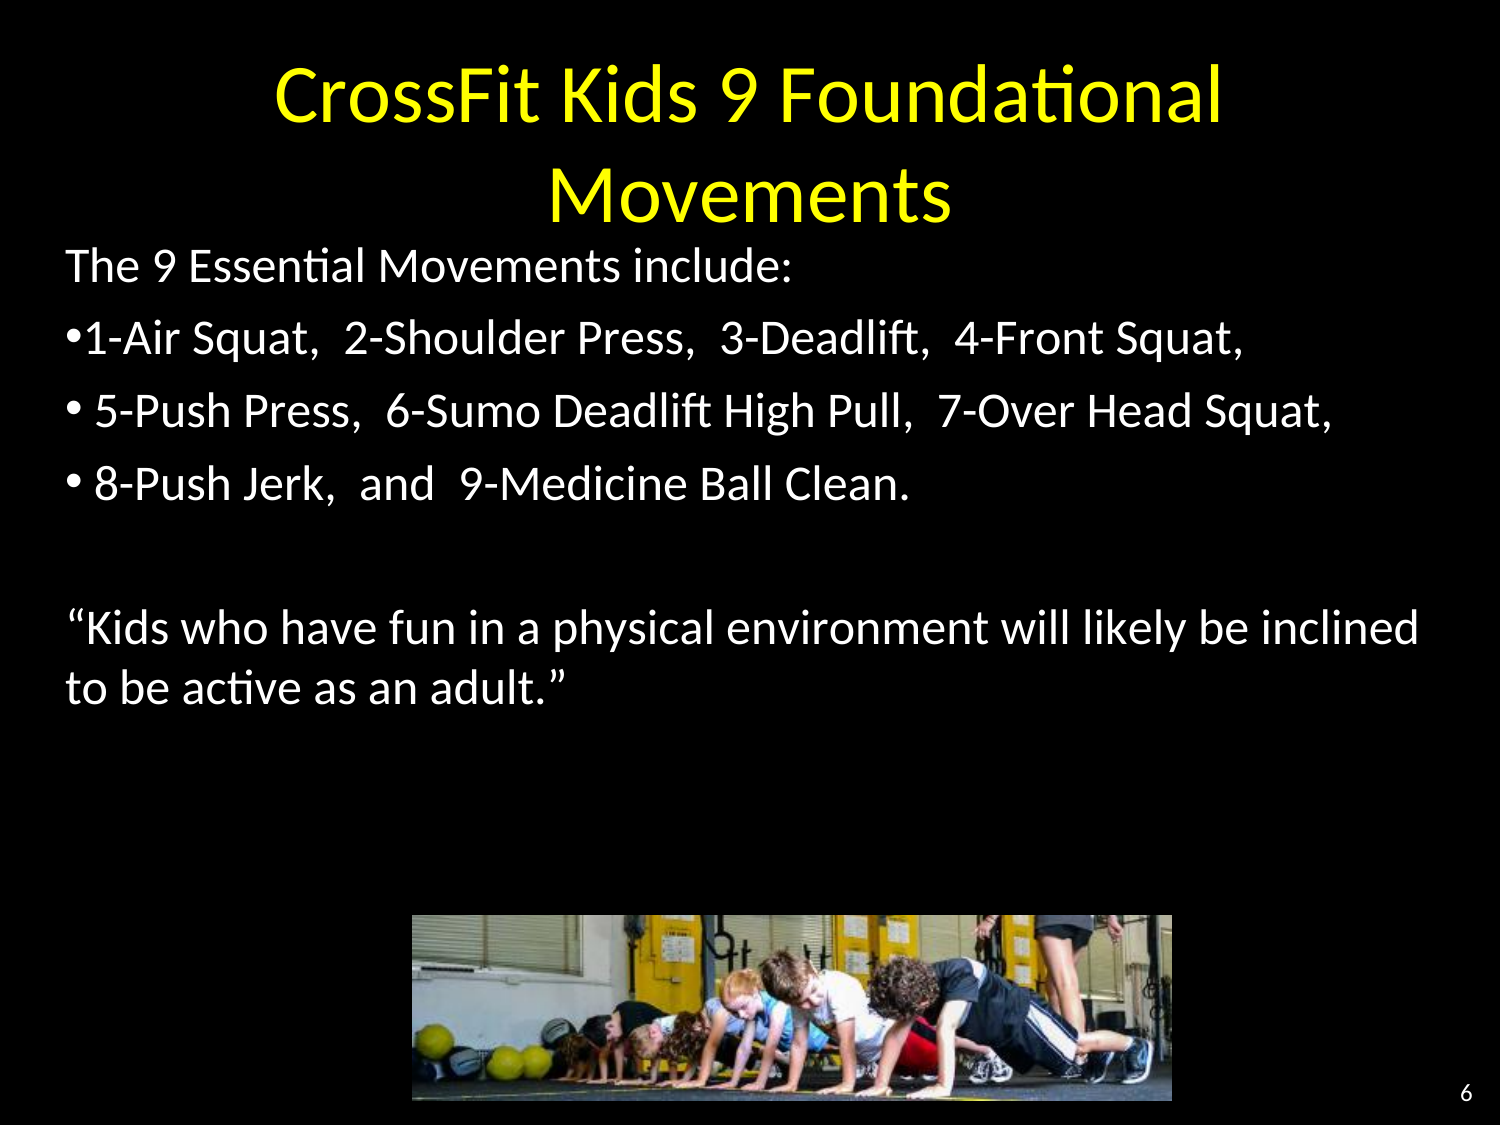

# CrossFit Kids 9 Foundational Movements
The 9 Essential Movements include:
1-Air Squat, 2-Shoulder Press, 3-Deadlift, 4-Front Squat,
 5-Push Press, 6-Sumo Deadlift High Pull, 7-Over Head Squat,
 8-Push Jerk, and 9-Medicine Ball Clean.
“Kids who have fun in a physical environment will likely be inclined to be active as an adult.”